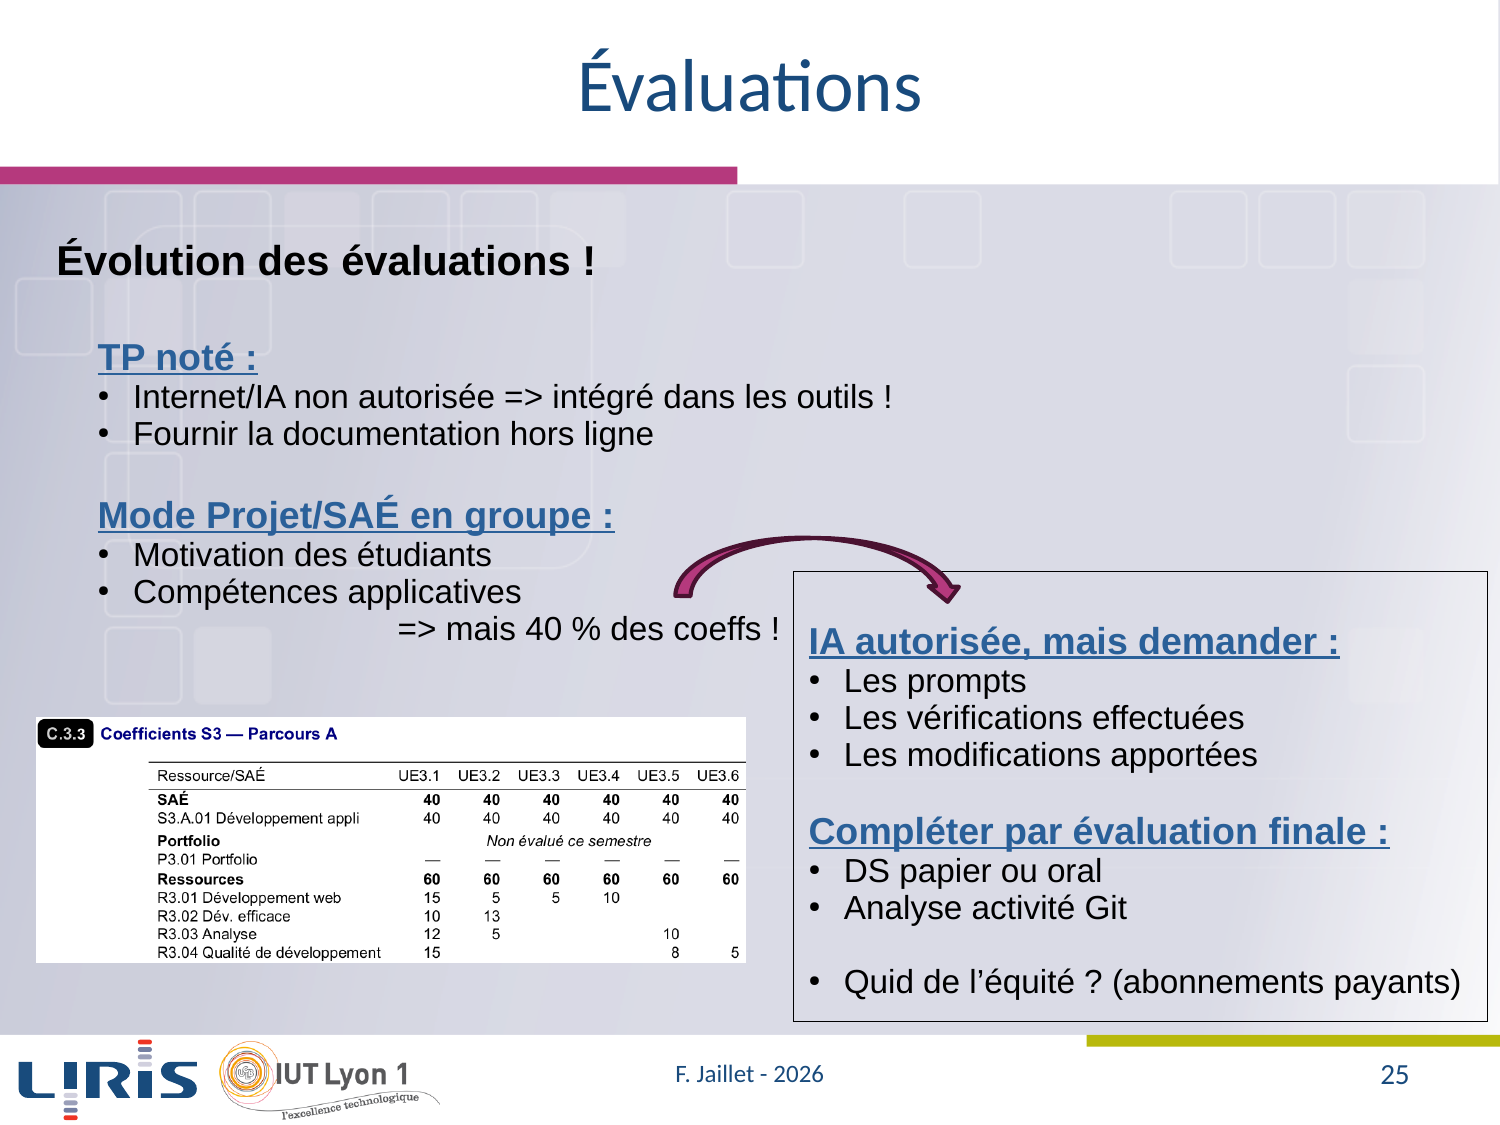

# Évaluations
Évolution des évaluations !
TP noté :
Internet/IA non autorisée => intégré dans les outils !
Fournir la documentation hors ligne
Mode Projet/SAÉ en groupe :
Motivation des étudiants
Compétences applicatives
		=> mais 40 % des coeffs !
IA autorisée, mais demander :
Les prompts
Les vérifications effectuées
Les modifications apportées
Compléter par évaluation finale :
DS papier ou oral
Analyse activité Git
Quid de l’équité ? (abonnements payants)
F. Jaillet - 2026